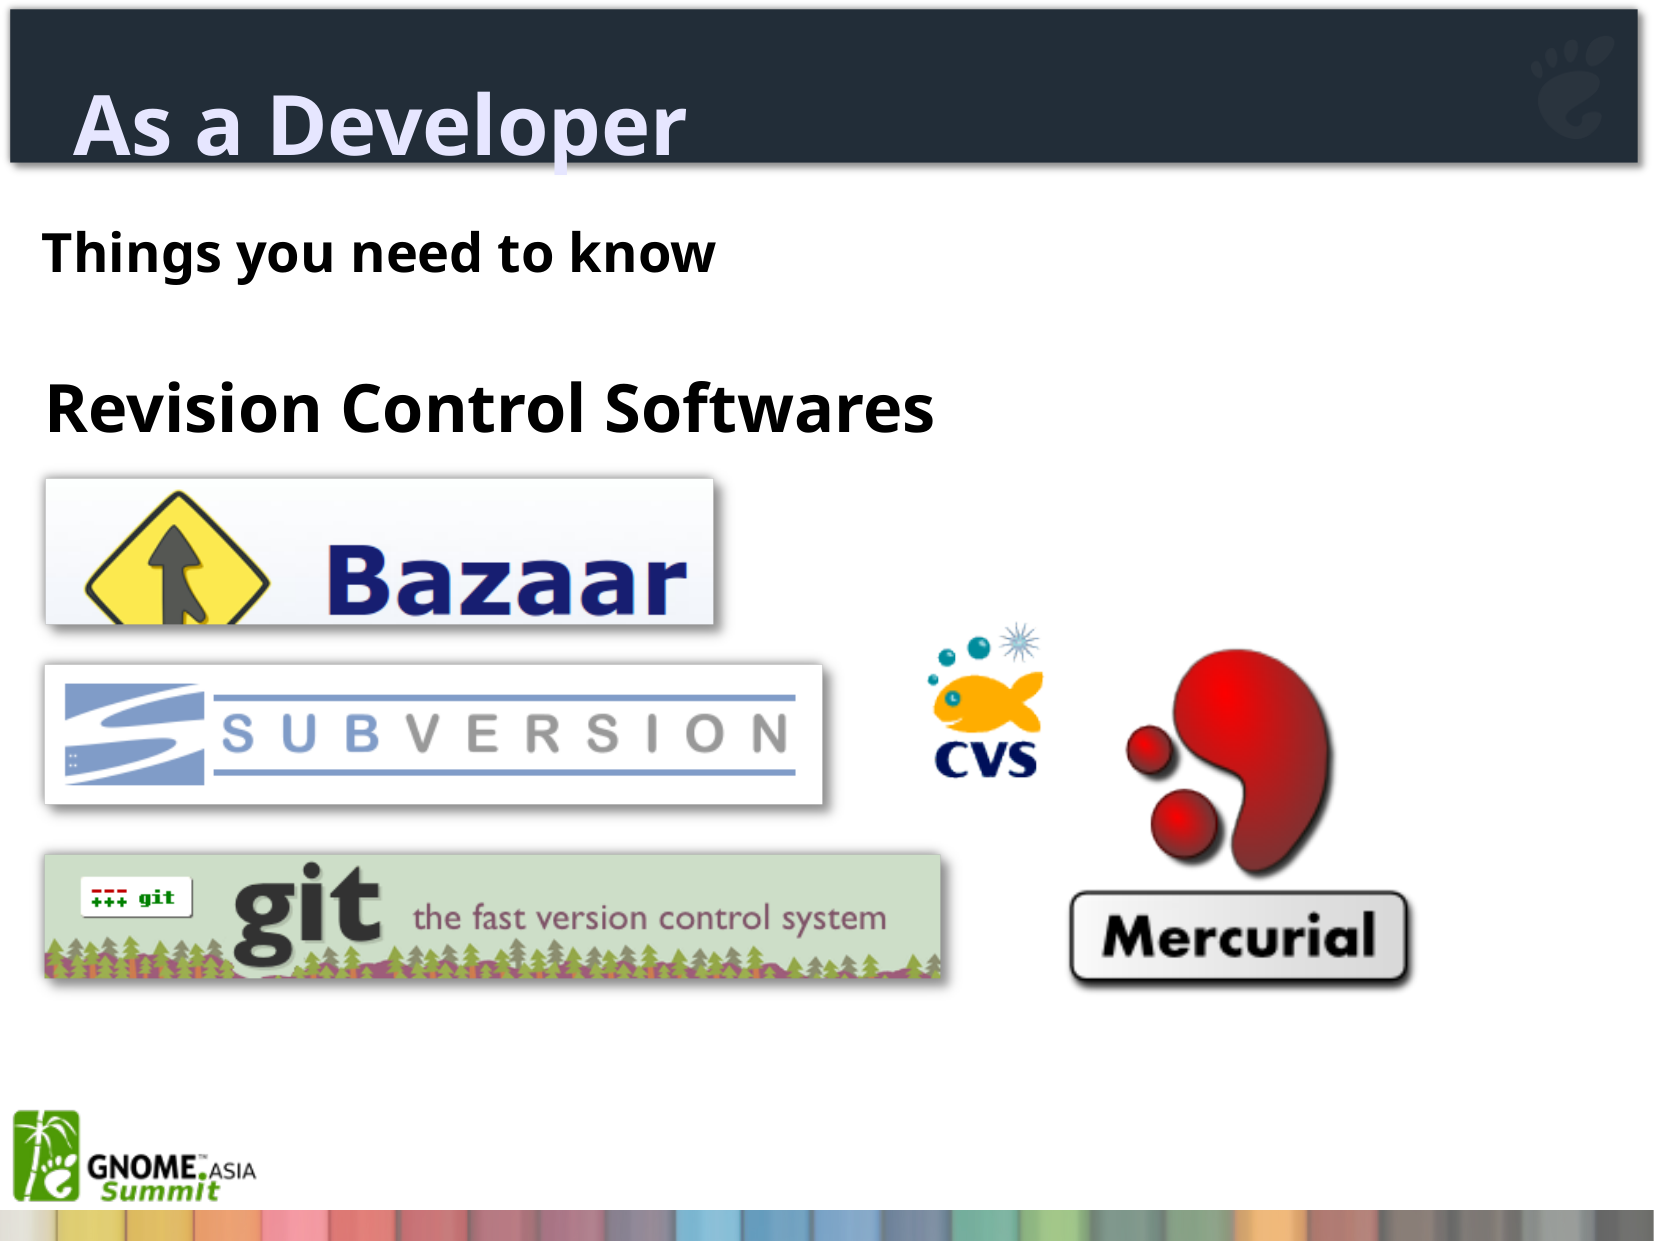

As a Developer
Things you need to know
Revision Control Softwares